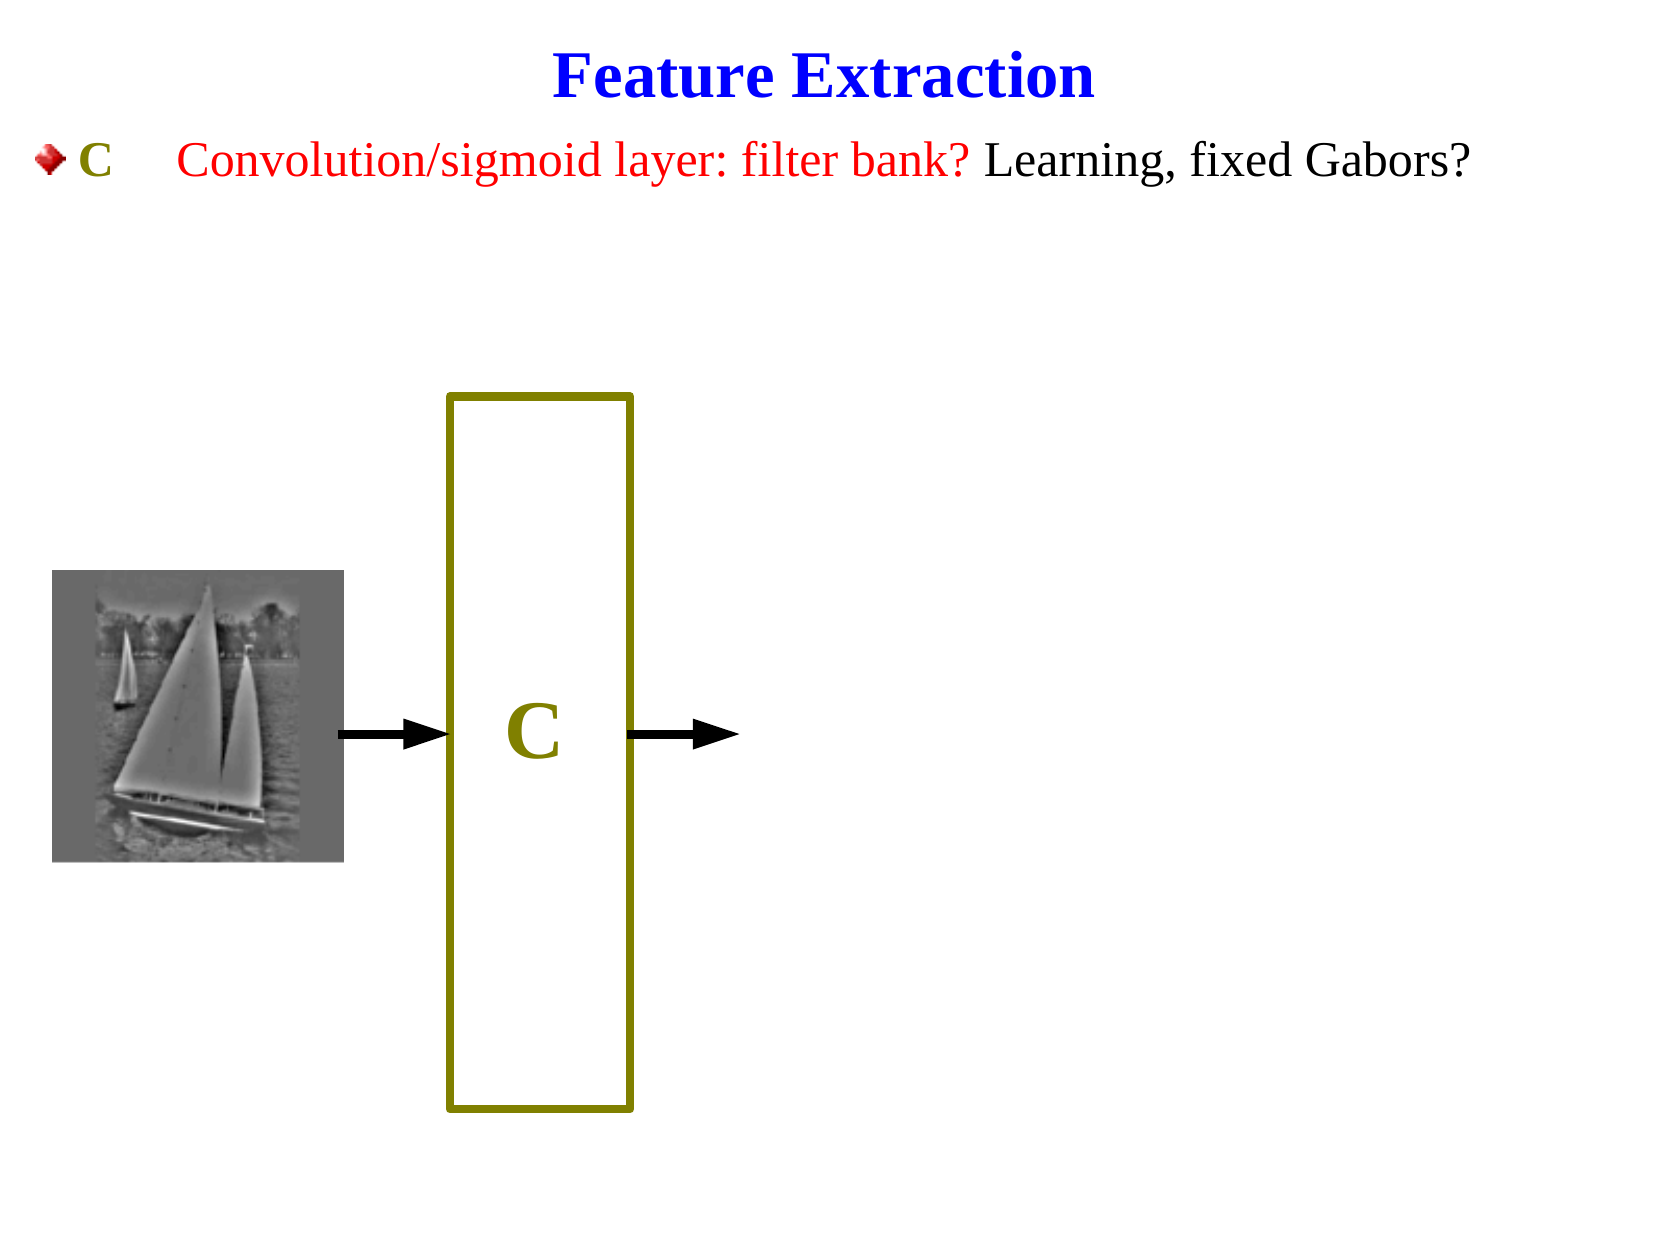

Feature Extraction
 C Convolution/sigmoid layer: filter bank? Learning, fixed Gabors?
C